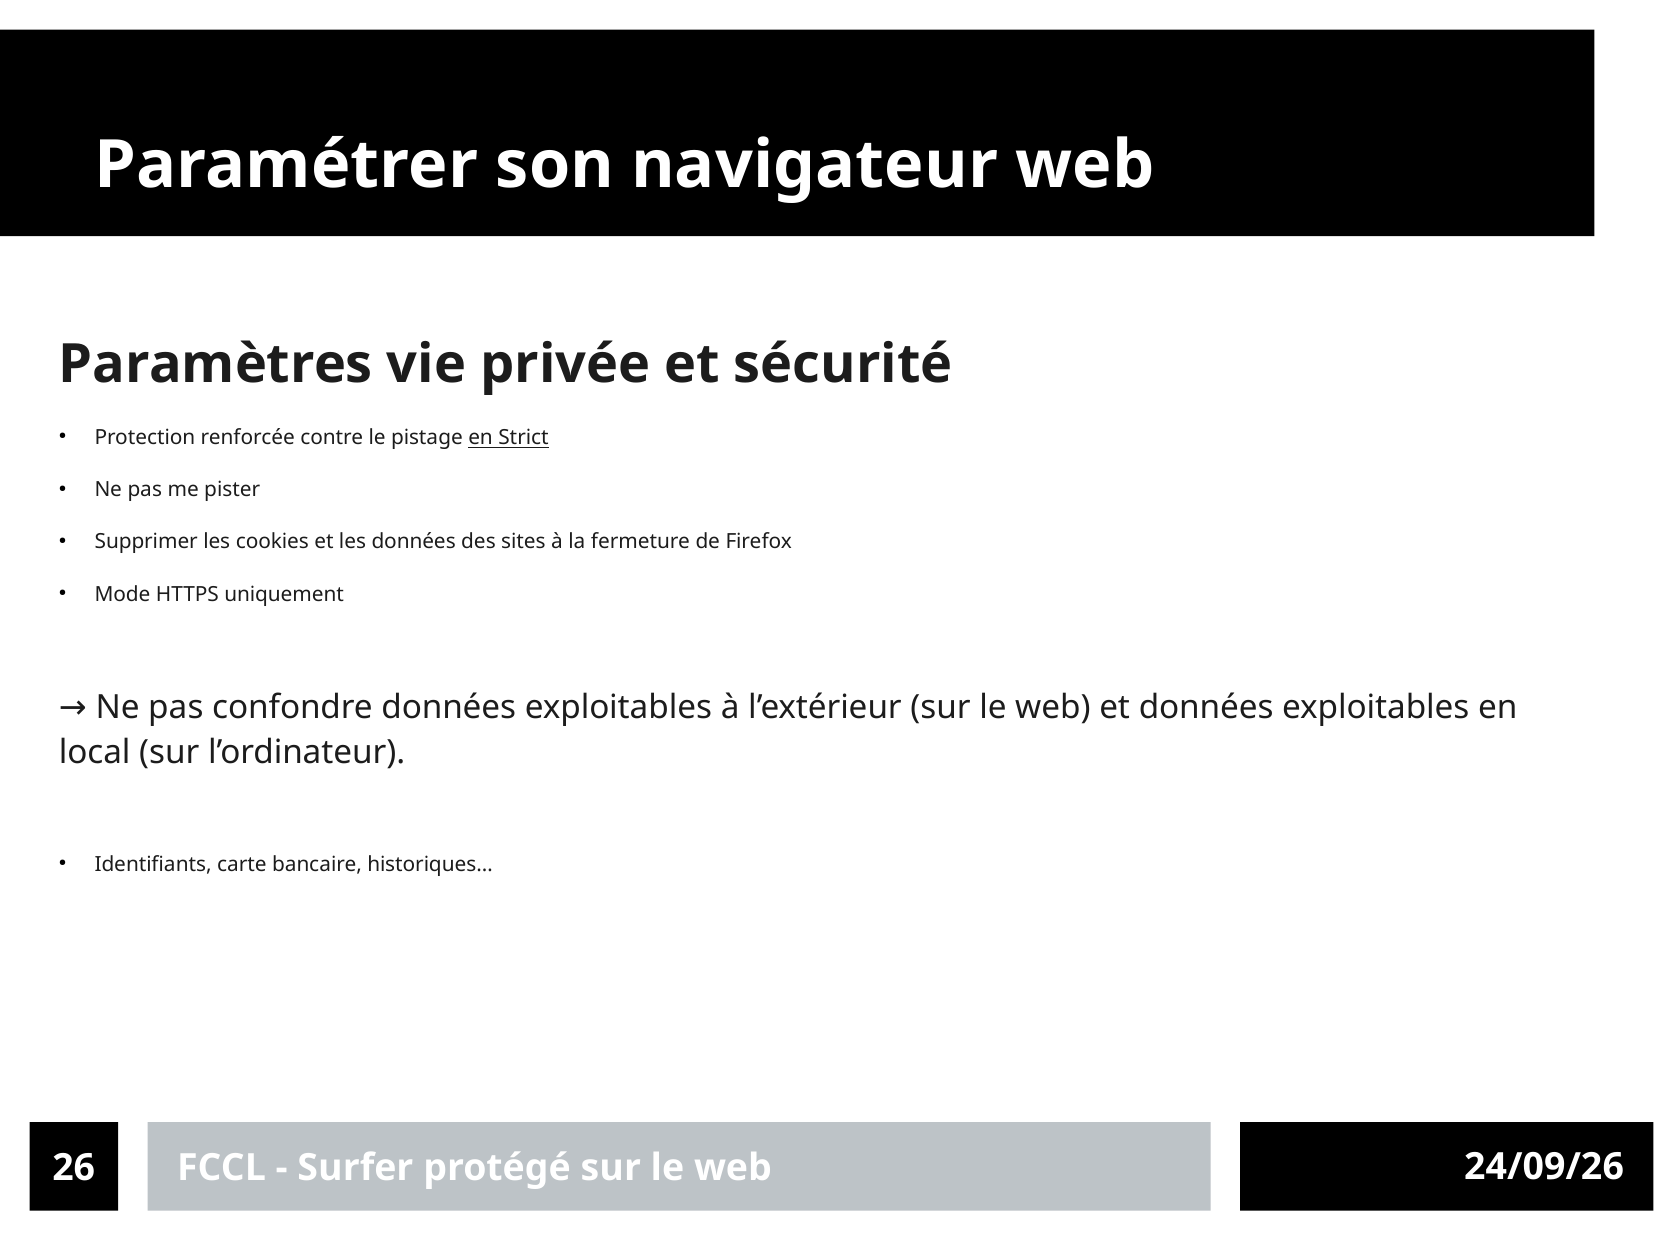

# Paramétrer son navigateur web
Paramètres vie privée et sécurité
Protection renforcée contre le pistage en Strict
Ne pas me pister
Supprimer les cookies et les données des sites à la fermeture de Firefox
Mode HTTPS uniquement
→ Ne pas confondre données exploitables à l’extérieur (sur le web) et données exploitables en local (sur l’ordinateur).
Identifiants, carte bancaire, historiques…
26
FCCL - Surfer protégé sur le web